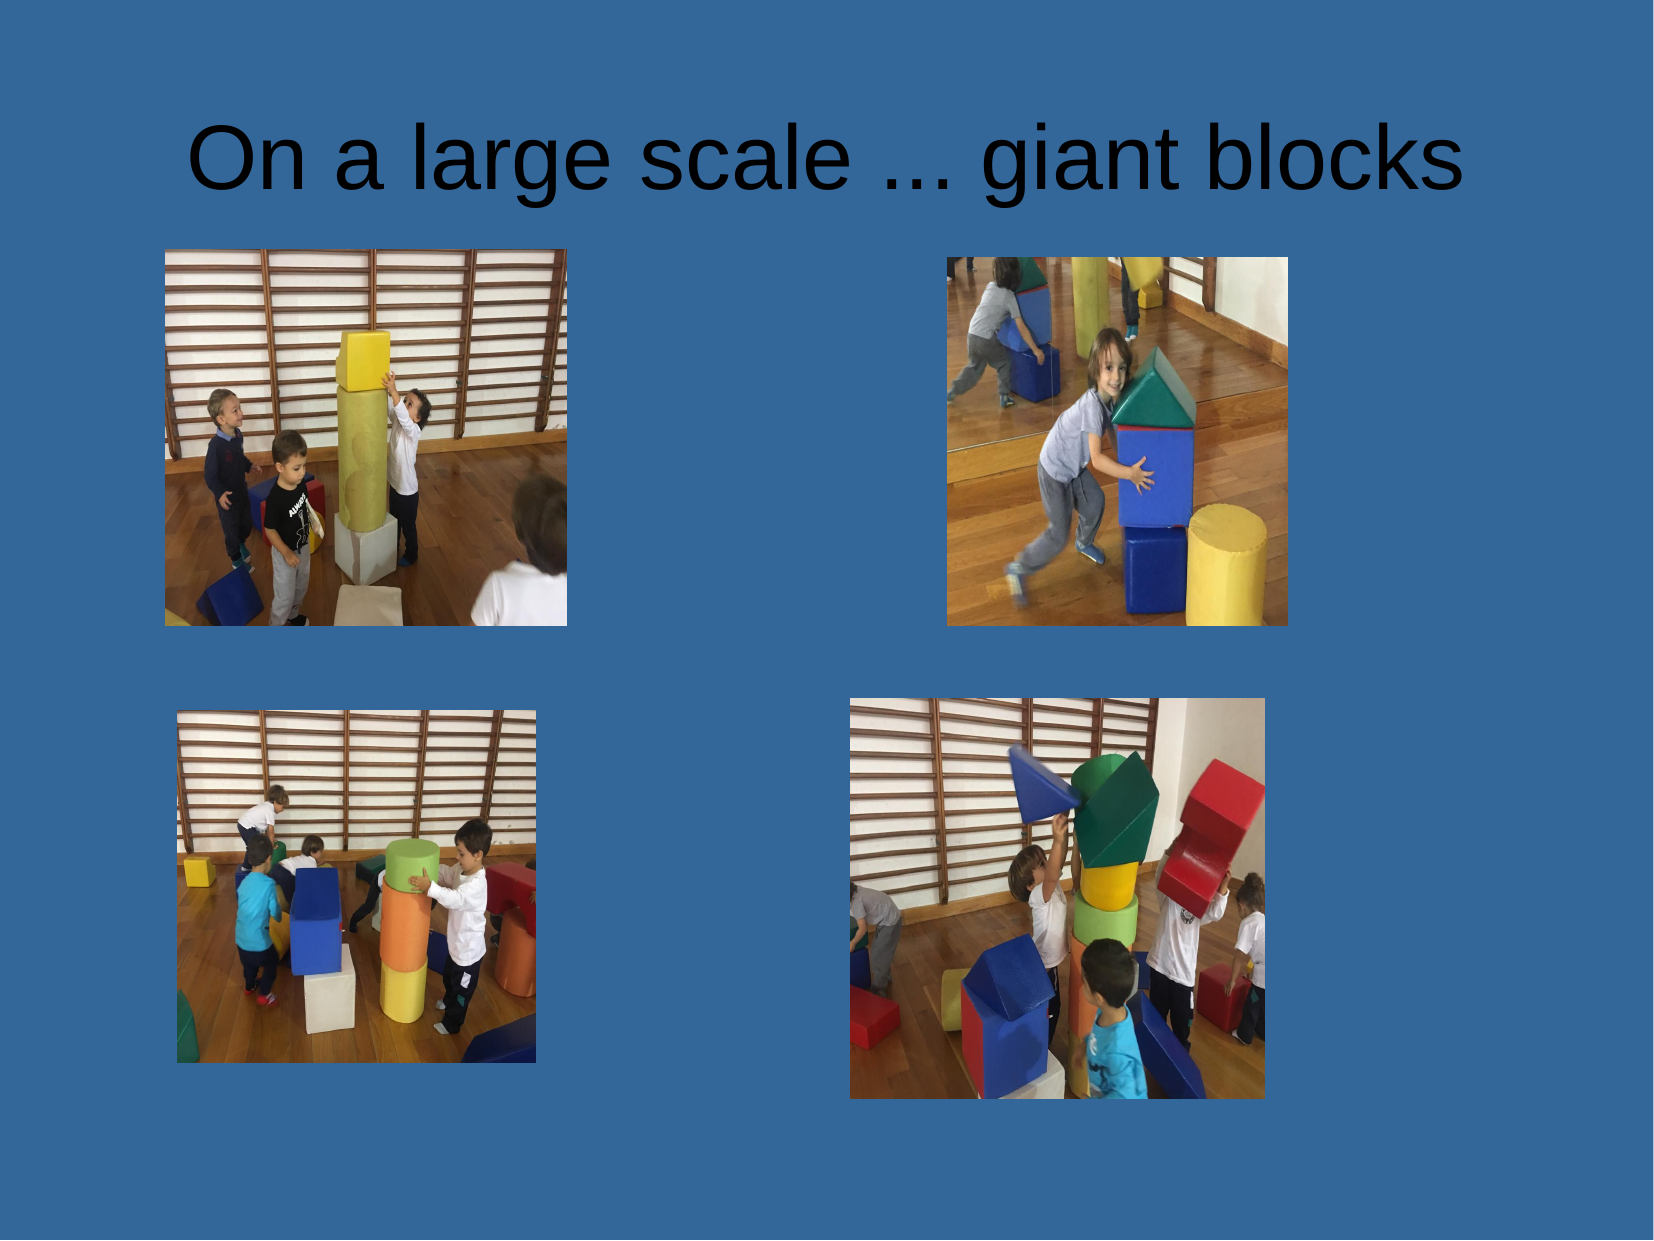

# On a large scale ... giant blocks